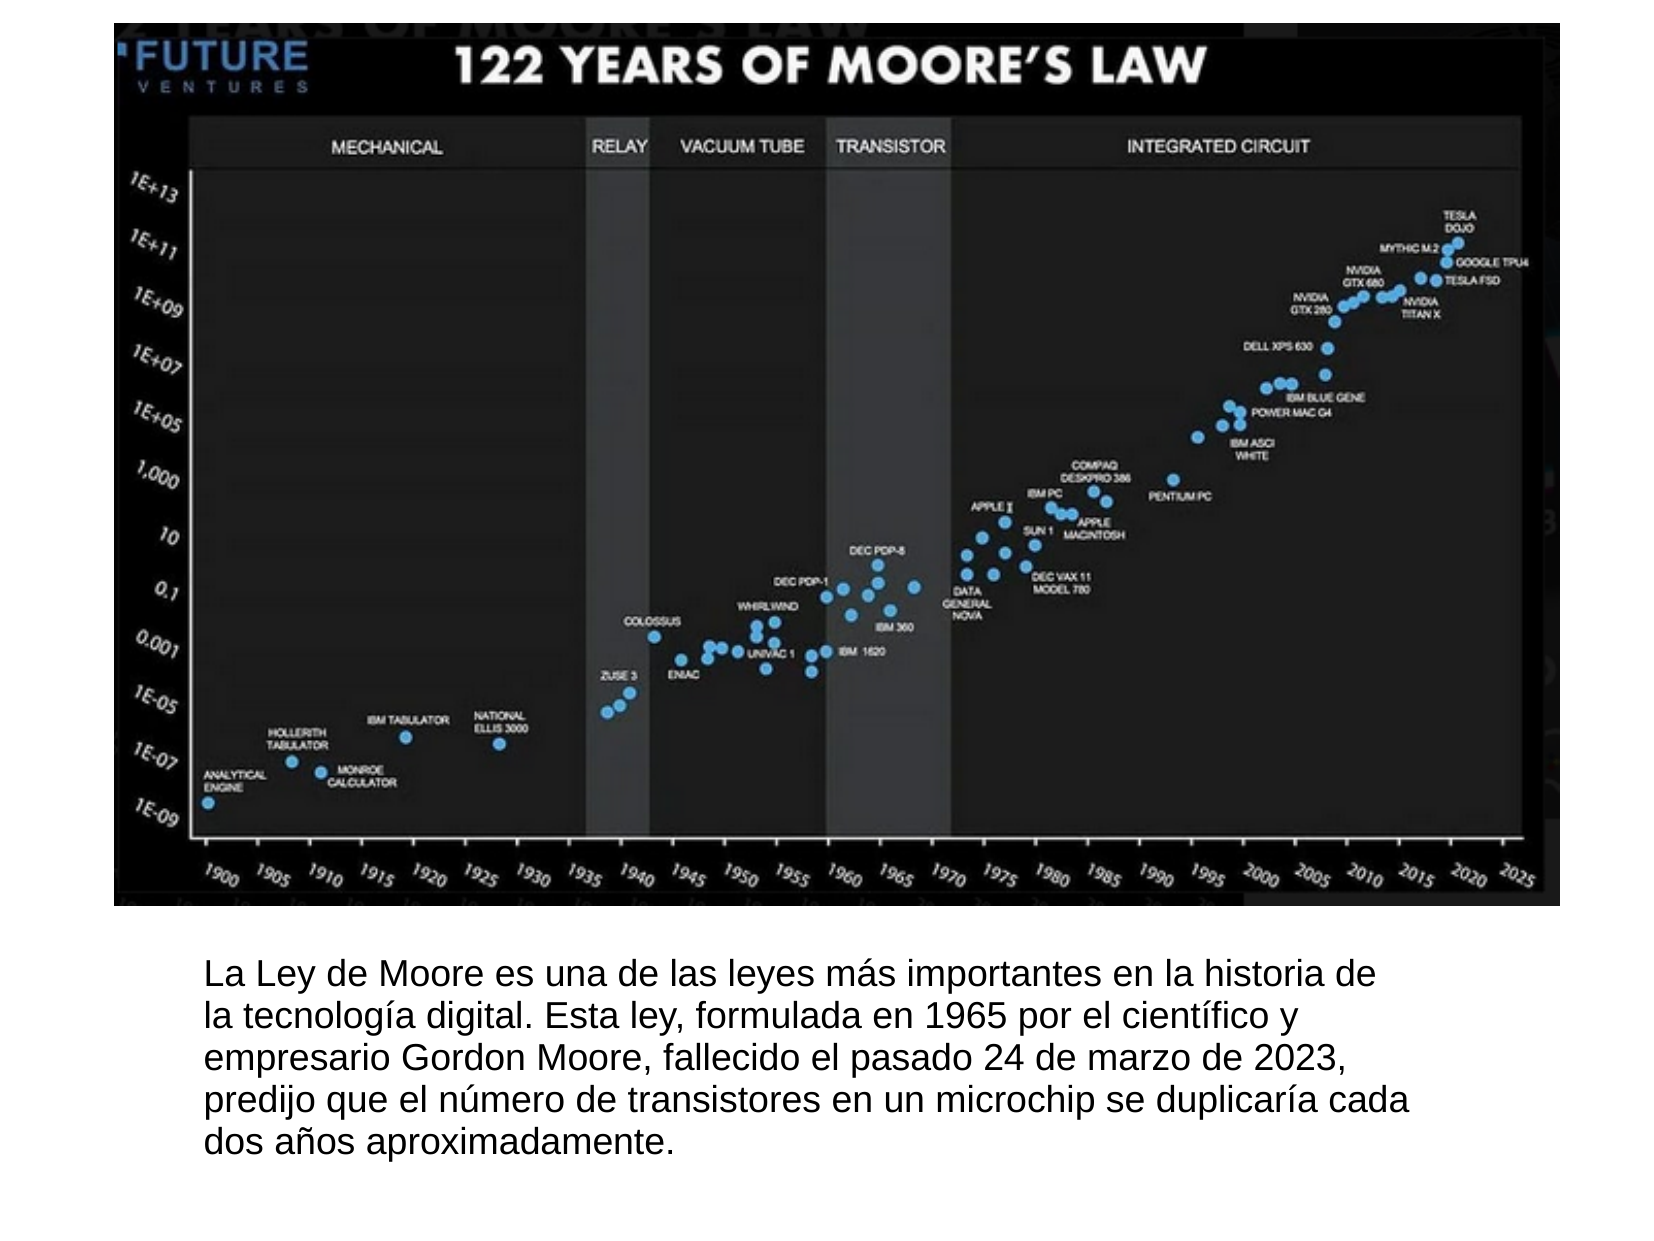

#
La Ley de Moore es una de las leyes más importantes en la historia de la tecnología digital. Esta ley, formulada en 1965 por el científico y empresario Gordon Moore, fallecido el pasado 24 de marzo de 2023, predijo que el número de transistores en un microchip se duplicaría cada dos años aproximadamente.